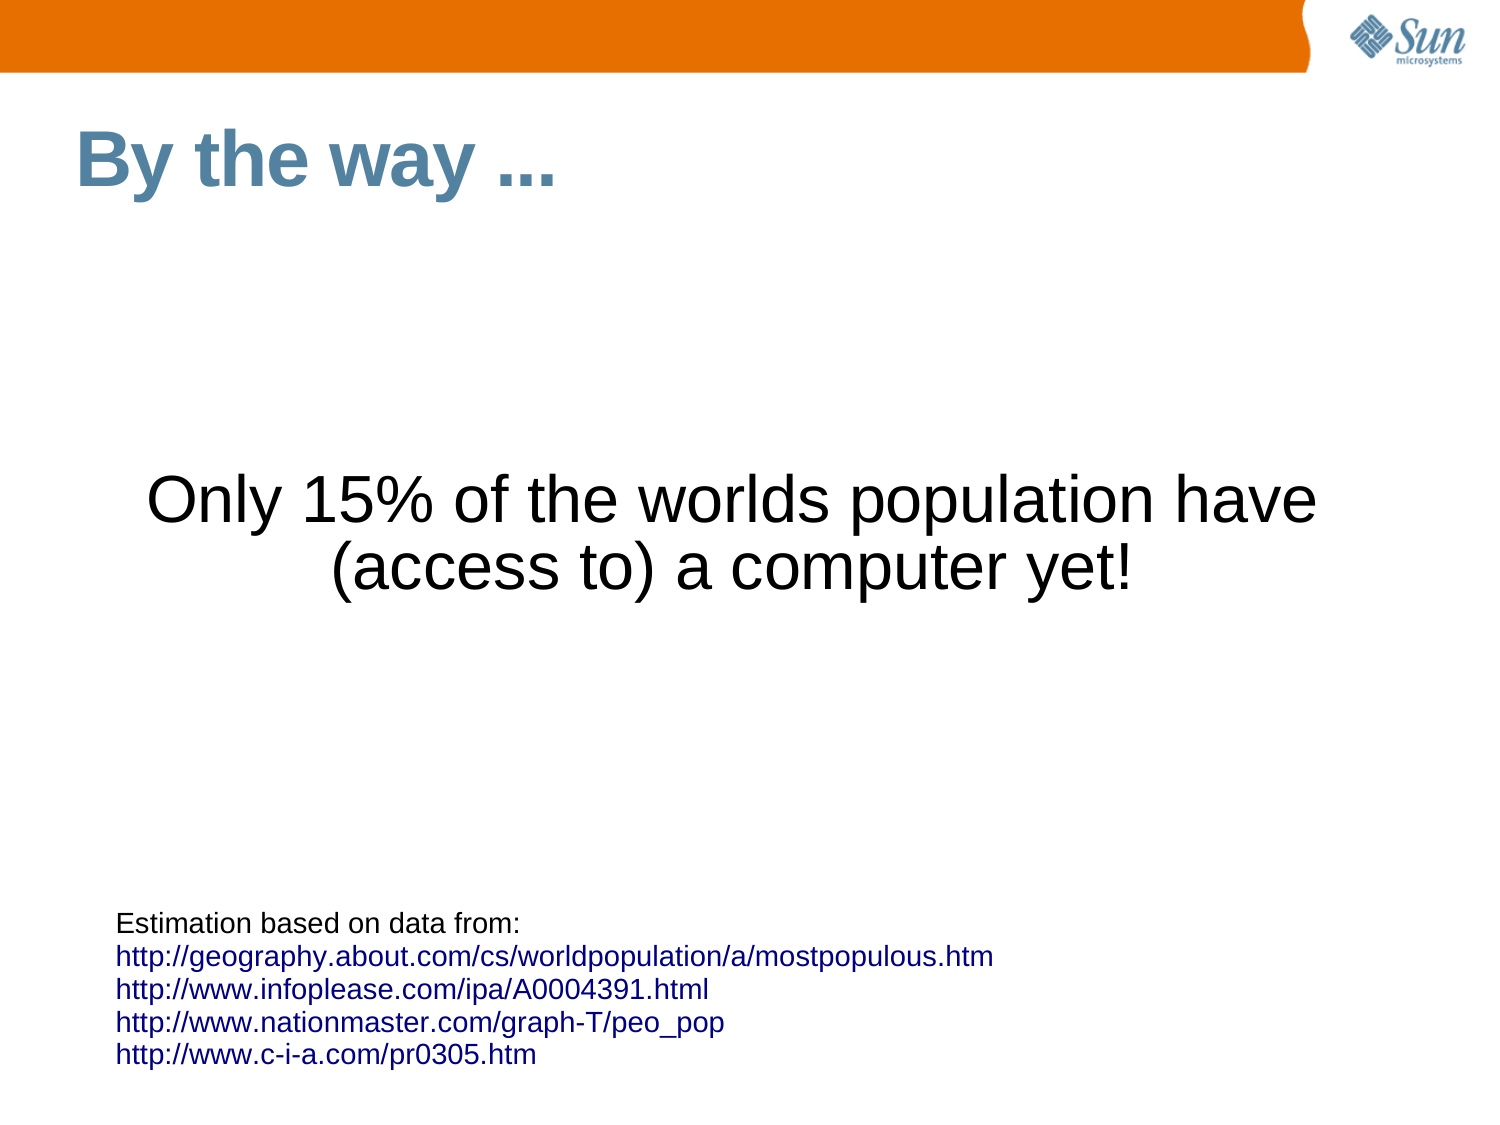

# By the way ...
Only 15% of the worlds population have (access to) a computer yet!
Estimation based on data from:
http://geography.about.com/cs/worldpopulation/a/mostpopulous.htm
http://www.infoplease.com/ipa/A0004391.html
http://www.nationmaster.com/graph-T/peo_pop
http://www.c-i-a.com/pr0305.htm